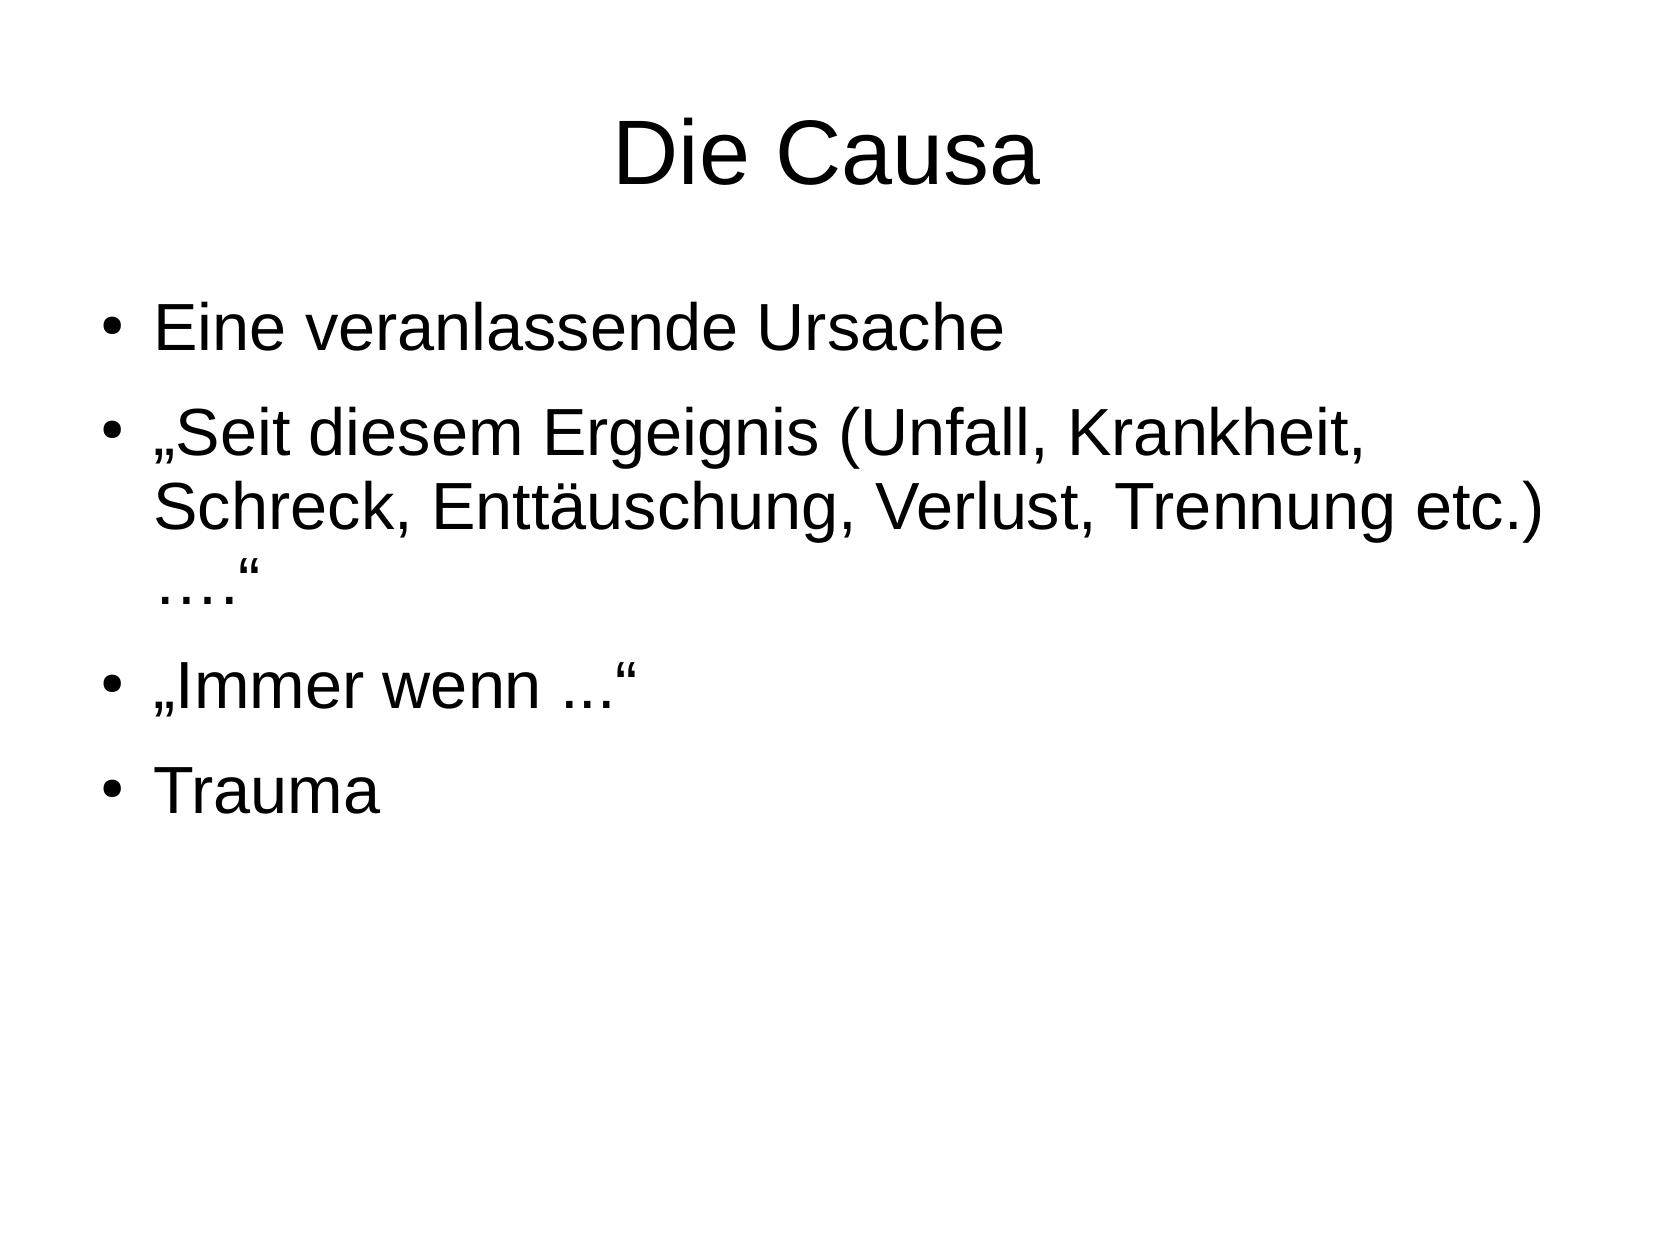

# Die Causa
Eine veranlassende Ursache
„Seit diesem Ergeignis (Unfall, Krankheit, Schreck, Enttäuschung, Verlust, Trennung etc.) ….“
„Immer wenn ...“
Trauma